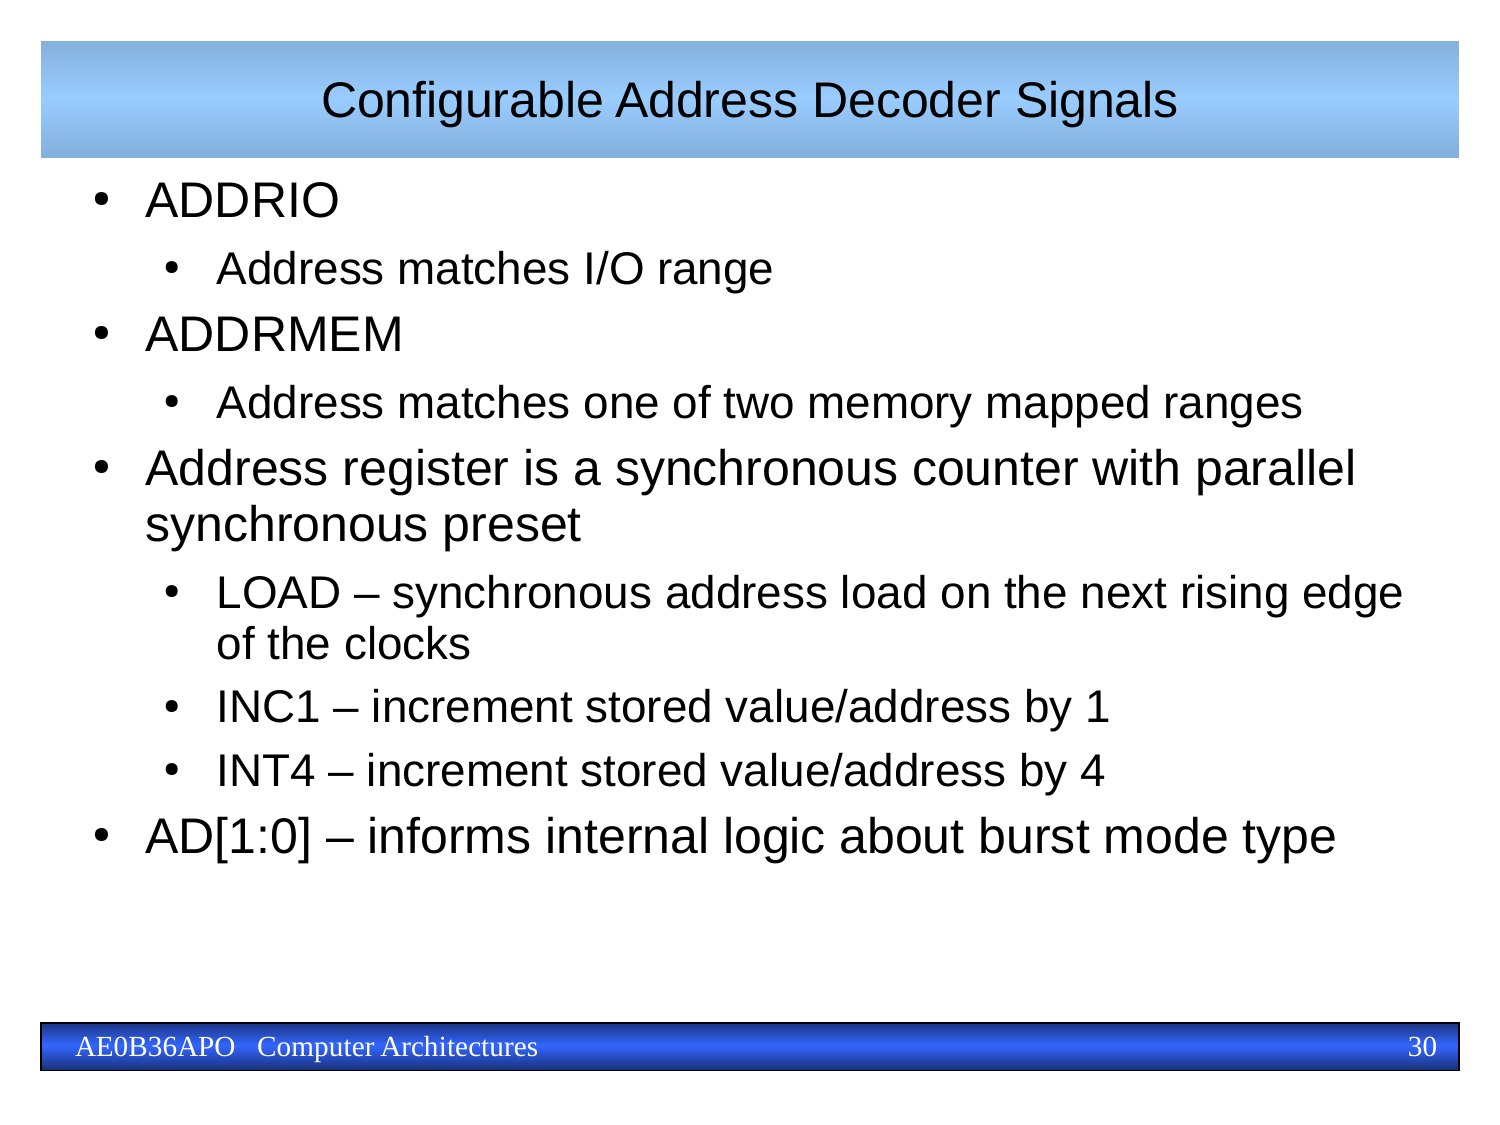

# Configurable Address Decoder Signals
ADDRIO
Address matches I/O range
ADDRMEM
Address matches one of two memory mapped ranges
Address register is a synchronous counter with parallel synchronous preset
LOAD – synchronous address load on the next rising edge of the clocks
INC1 – increment stored value/address by 1
INT4 – increment stored value/address by 4
AD[1:0] – informs internal logic about burst mode type
AE0B36APO Computer Architectures
30